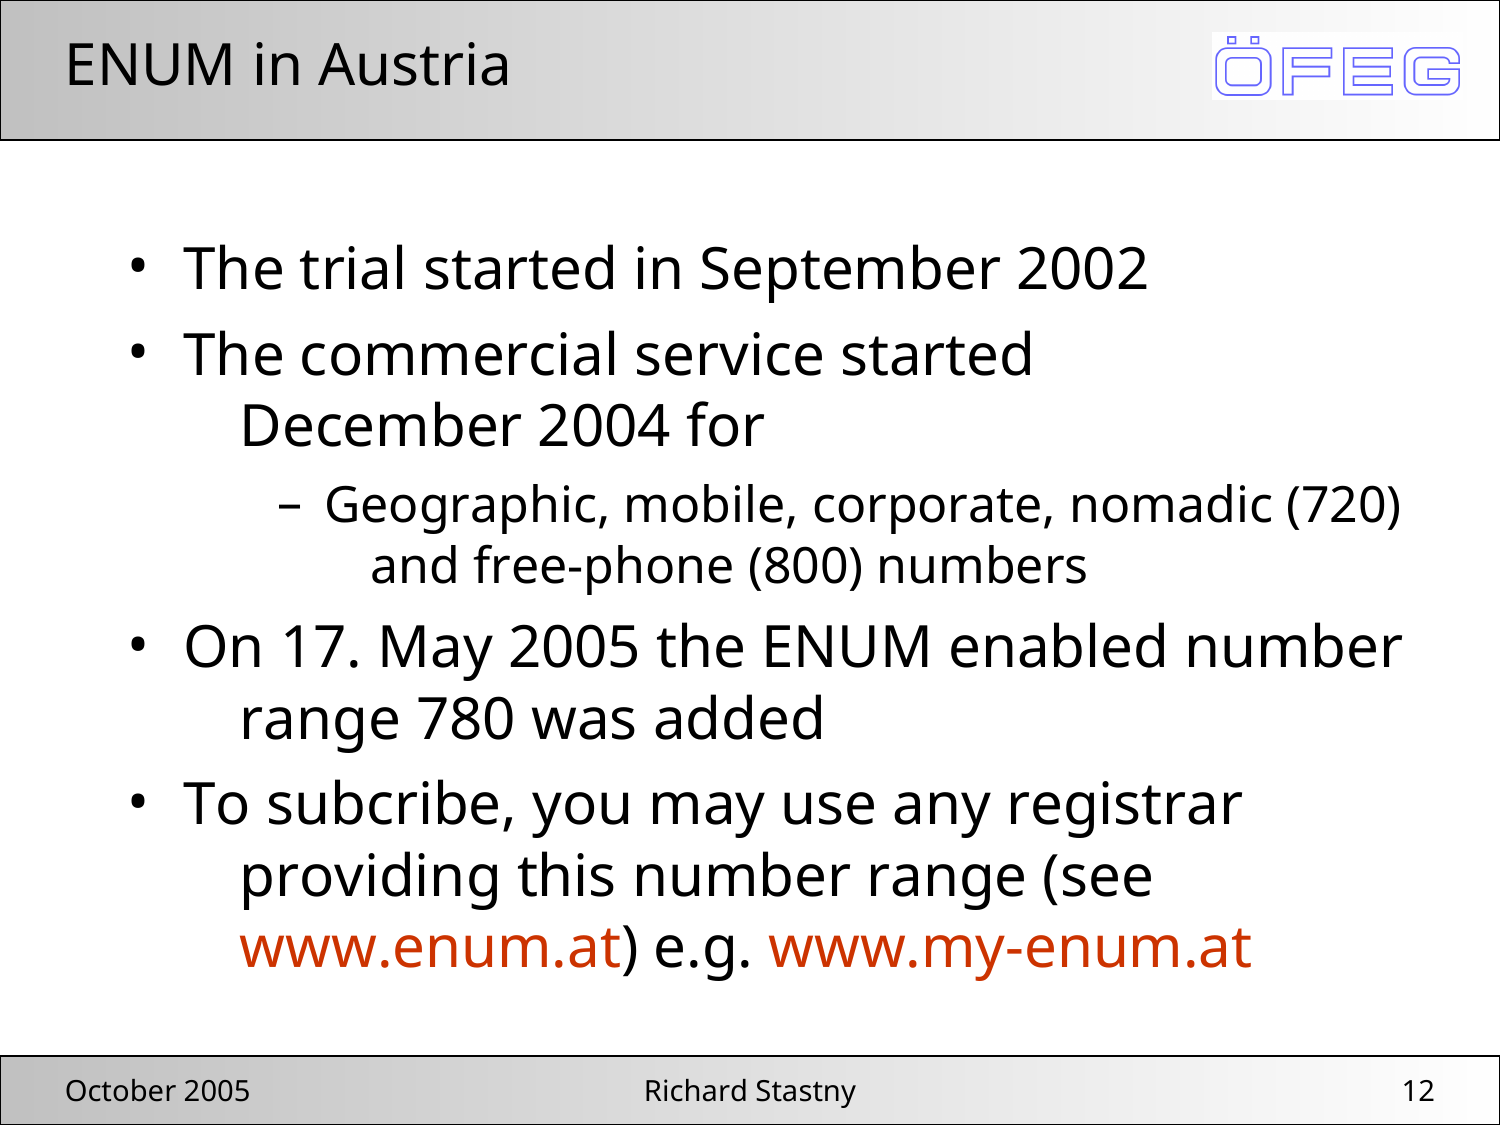

# ENUM in Austria
The trial started in September 2002
The commercial service started
December 2004 for
Geographic, mobile, corporate, nomadic (720) and free-phone (800) numbers
On 17. May 2005 the ENUM enabled number range 780 was added
To subcribe, you may use any registrar providing this number range (see www.enum.at) e.g. www.my-enum.at
October 2005
Richard Stastny
12